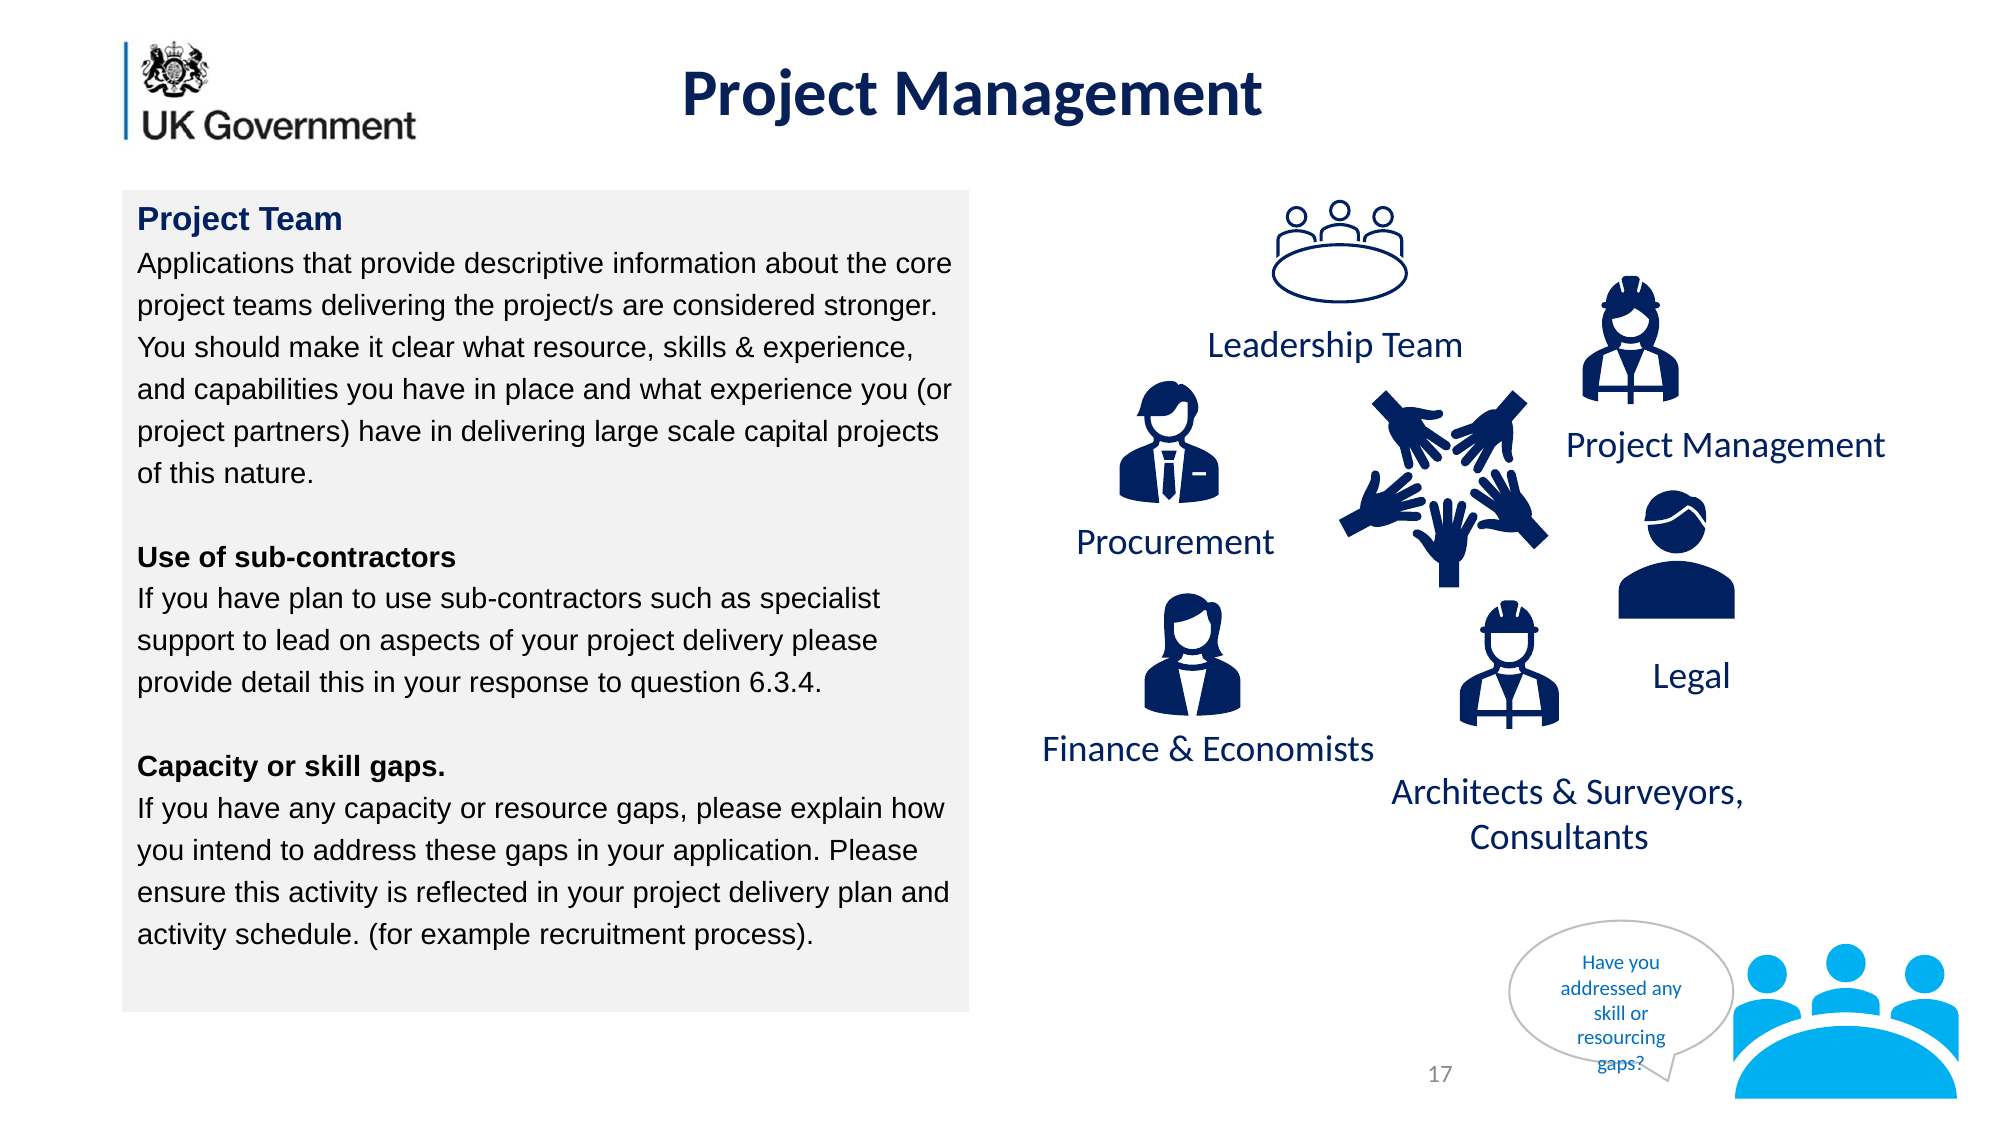

Project Management
Project Team
Applications that provide descriptive information about the core project teams delivering the project/s are considered stronger. You should make it clear what resource, skills & experience, and capabilities you have in place and what experience you (or project partners) have in delivering large scale capital projects of this nature.
Use of sub-contractors
If you have plan to use sub-contractors such as specialist support to lead on aspects of your project delivery please provide detail this in your response to question 6.3.4.
Capacity or skill gaps.
If you have any capacity or resource gaps, please explain how you intend to address these gaps in your application. Please ensure this activity is reflected in your project delivery plan and activity schedule. (for example recruitment process).
Leadership Team
Project Management
Procurement
Legal
Finance & Economists
Architects & Surveyors, Consultants
Have you addressed any skill or resourcing gaps?